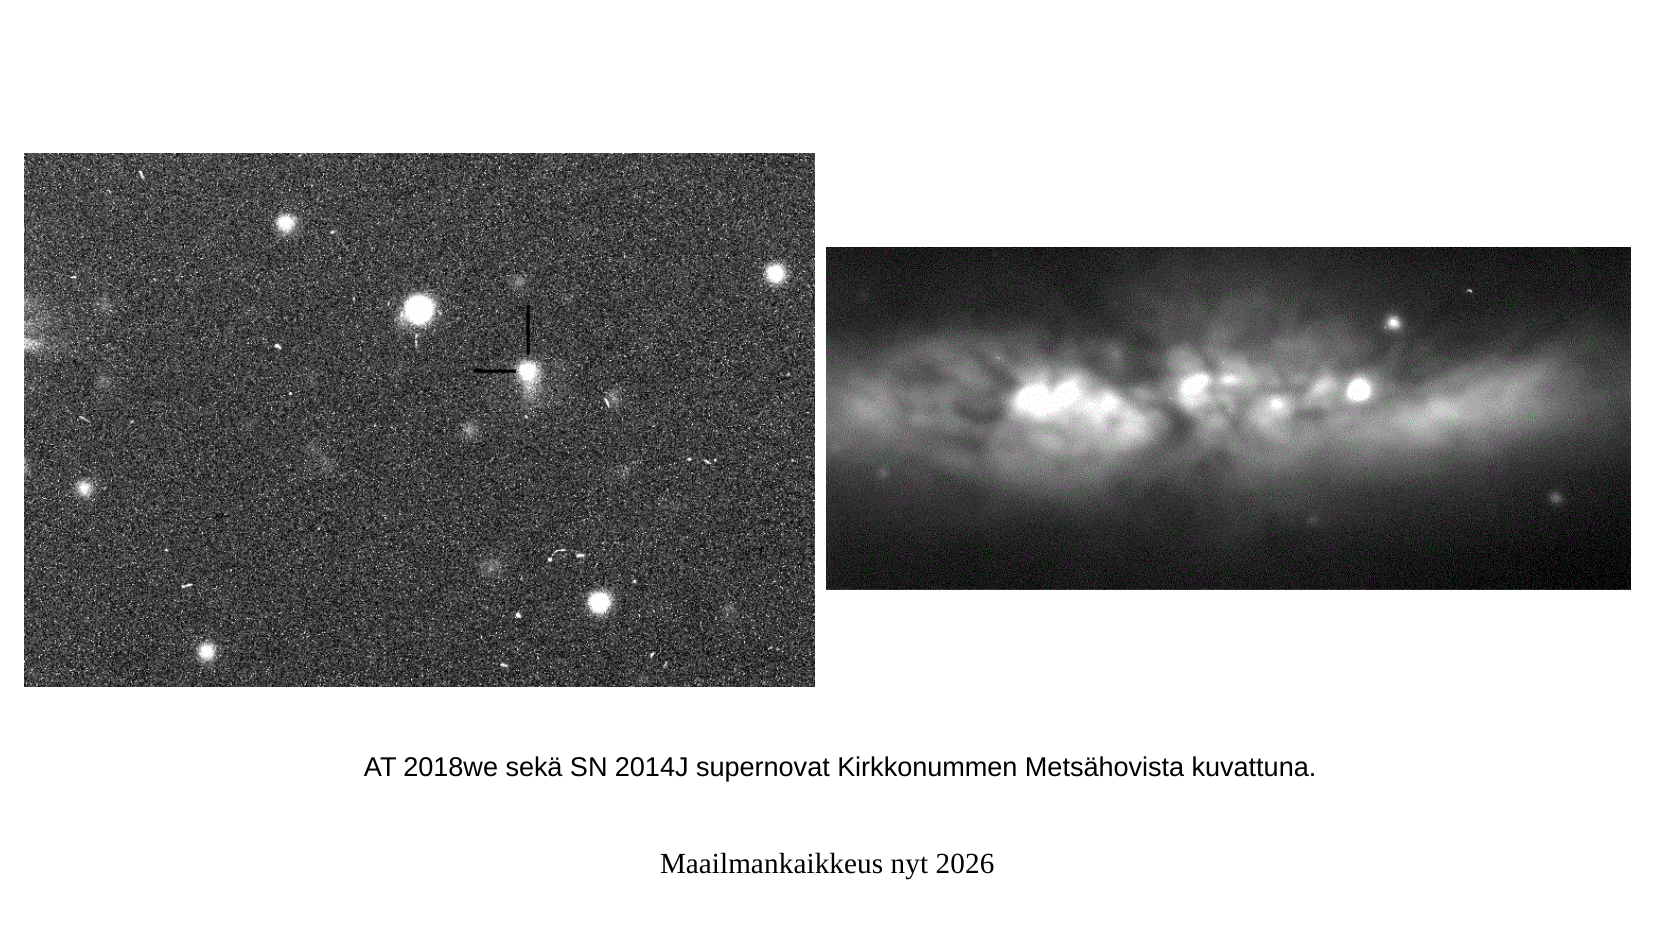

AT 2018we sekä SN 2014J supernovat Kirkkonummen Metsähovista kuvattuna.